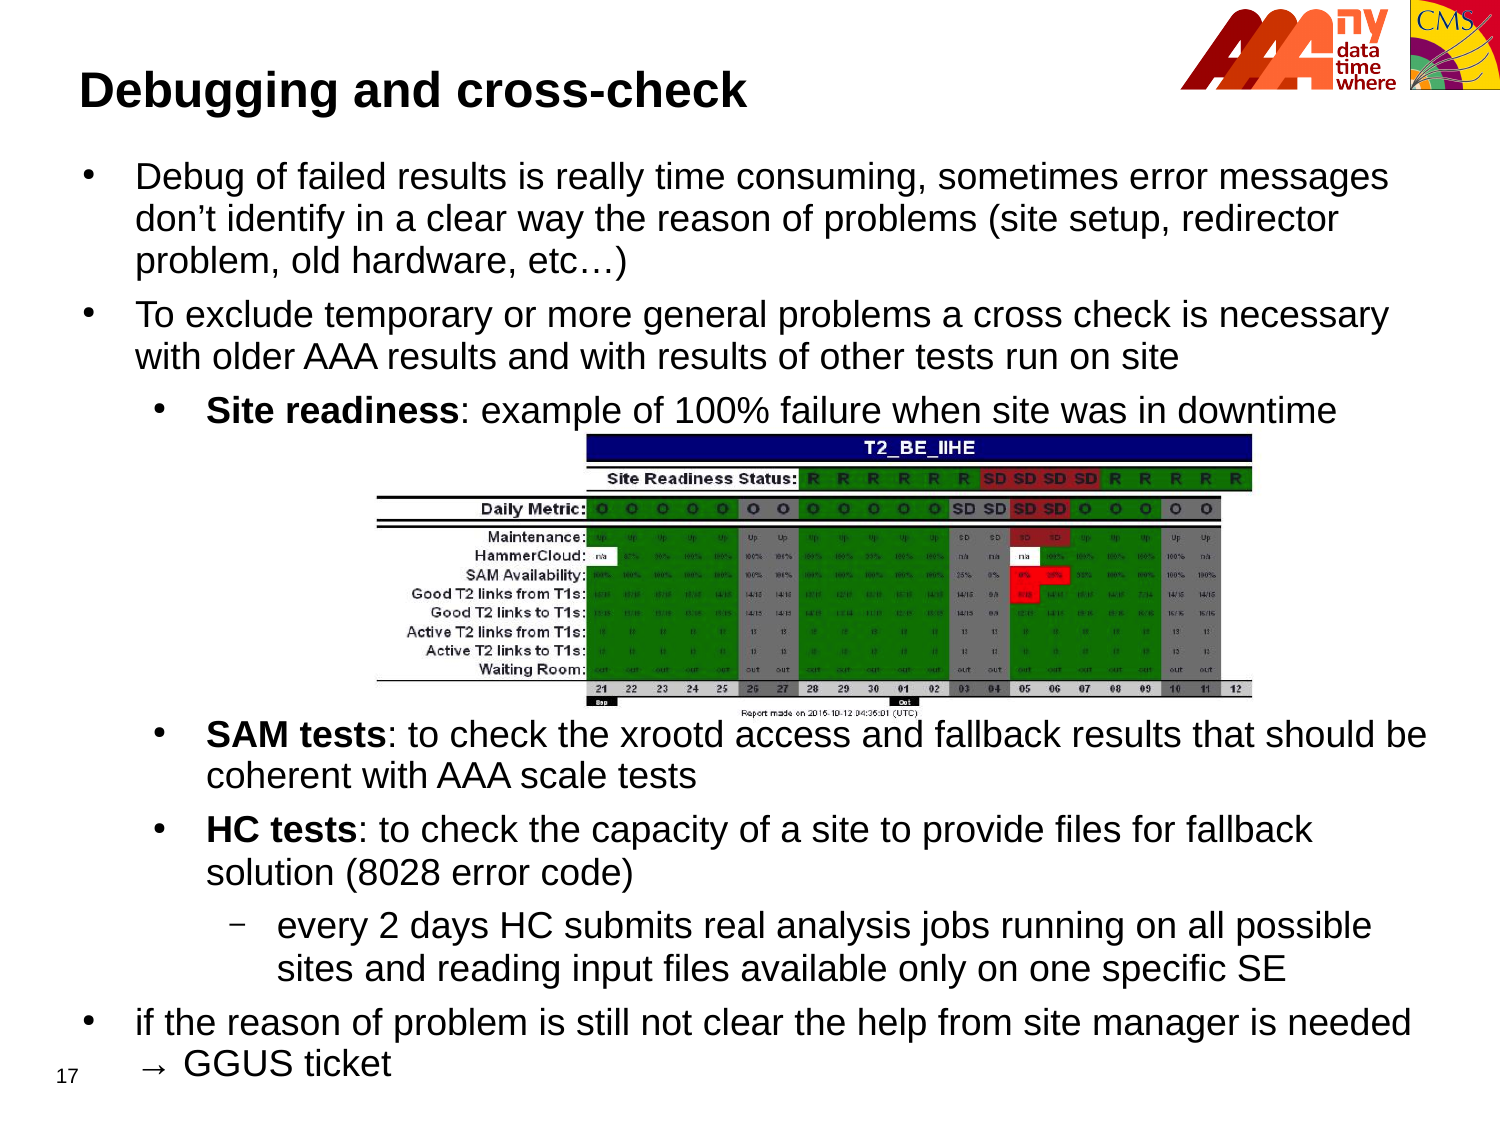

# Debugging and cross-check
Debug of failed results is really time consuming, sometimes error messages don’t identify in a clear way the reason of problems (site setup, redirector problem, old hardware, etc…)
To exclude temporary or more general problems a cross check is necessary with older AAA results and with results of other tests run on site
Site readiness: example of 100% failure when site was in downtime
SAM tests: to check the xrootd access and fallback results that should be coherent with AAA scale tests
HC tests: to check the capacity of a site to provide files for fallback solution (8028 error code)
every 2 days HC submits real analysis jobs running on all possible sites and reading input files available only on one specific SE
if the reason of problem is still not clear the help from site manager is needed → GGUS ticket